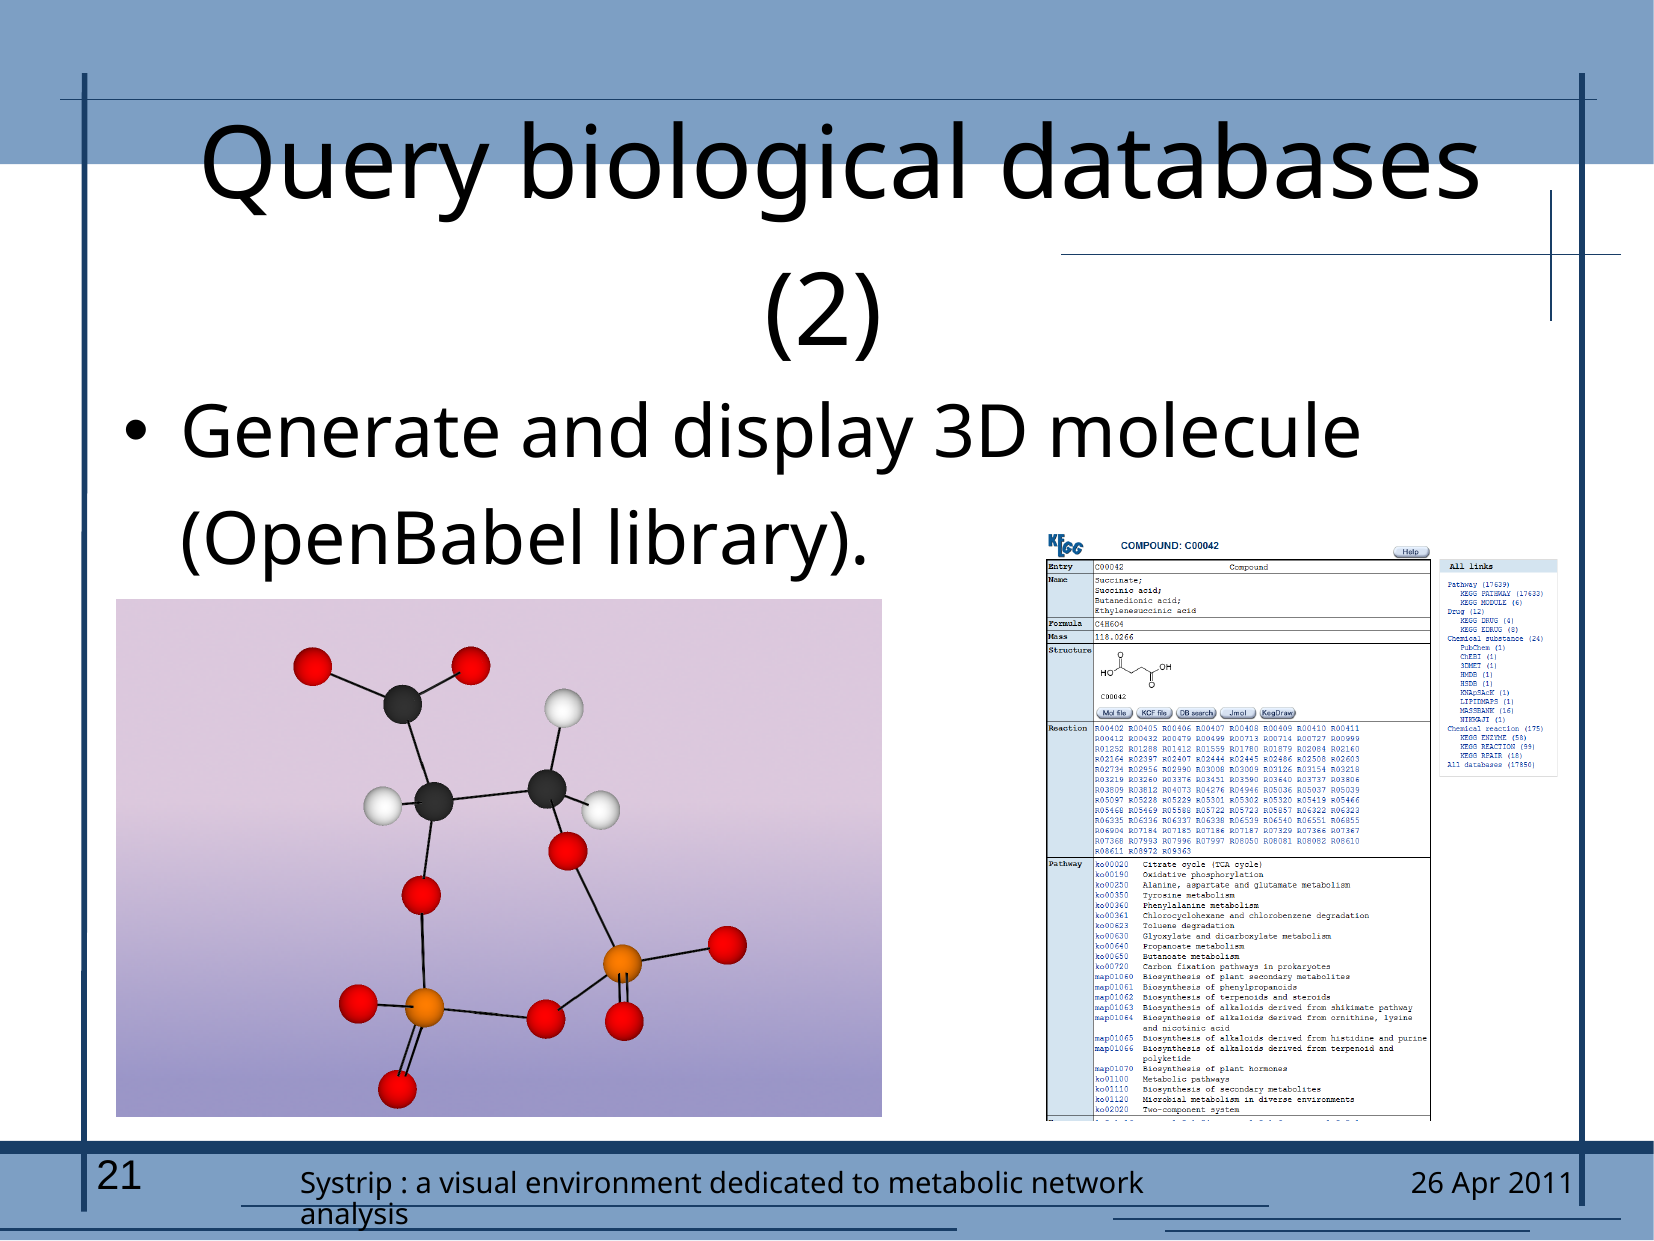

# Query biological databases (2)
Generate and display 3D molecule (OpenBabel library).
Systrip : a visual environment dedicated to metabolic network analysis
26 Apr 2011